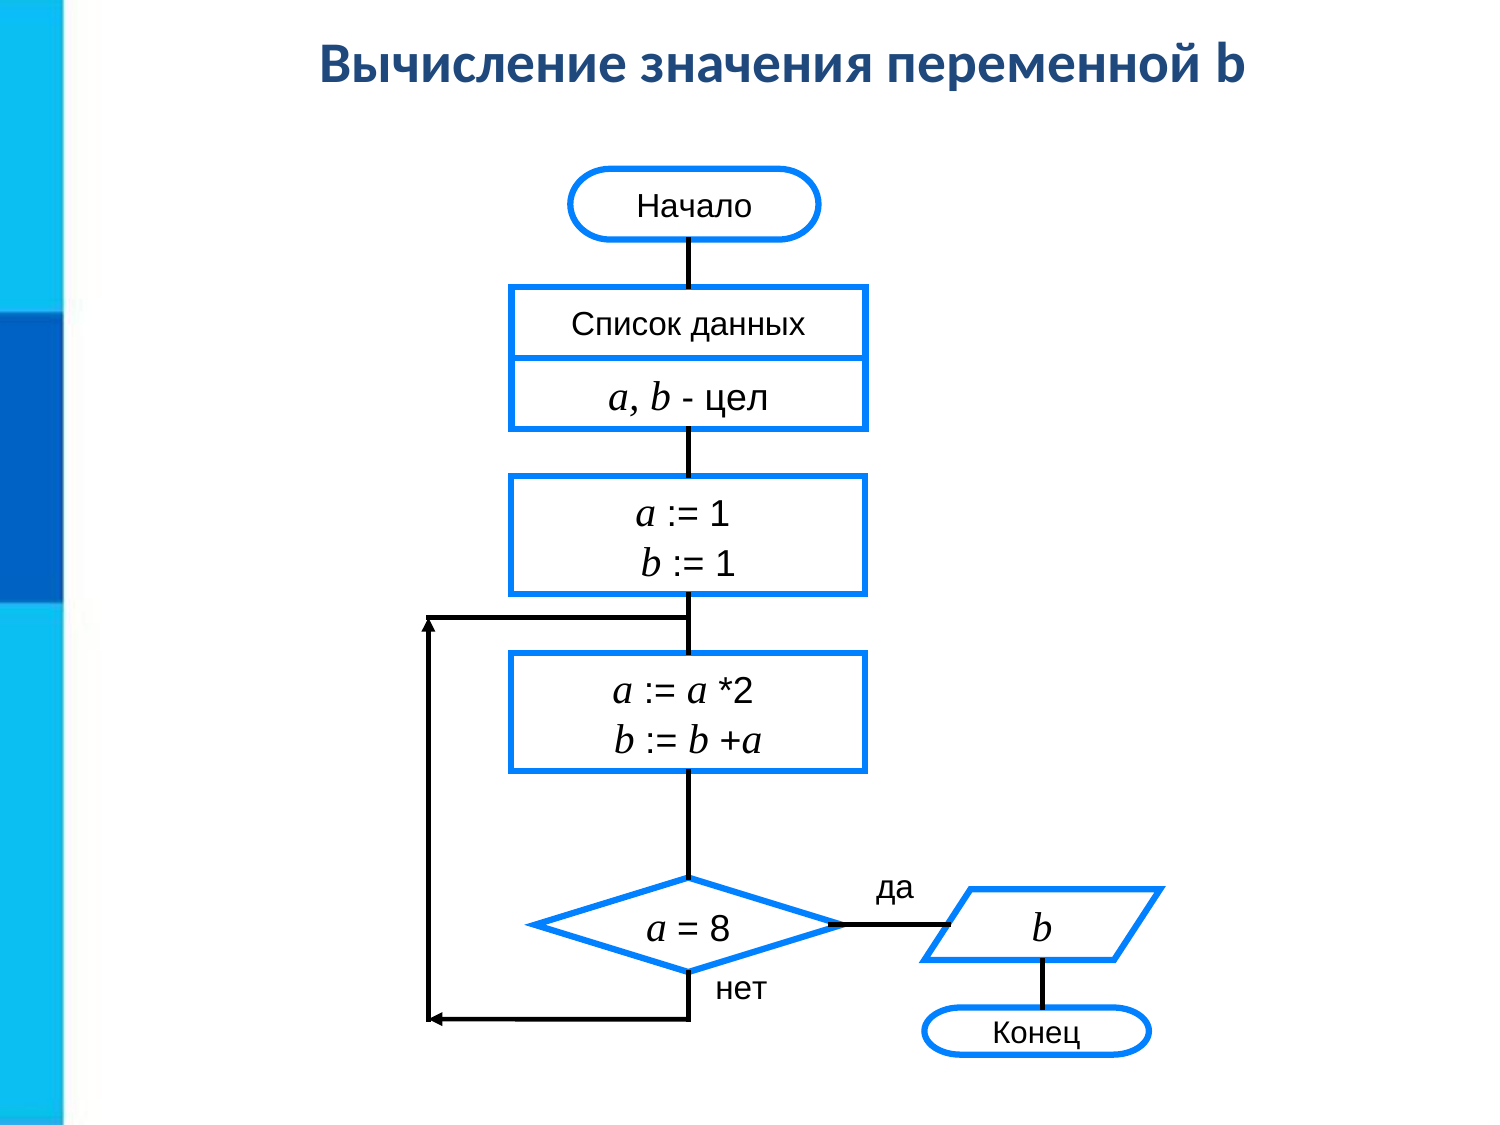

Вычисление значения переменной b
Начало
Список данных
a, b - цел
a := 1
b := 1
a := a *2
b := b +a
да
a = 8
b
нет
Конец